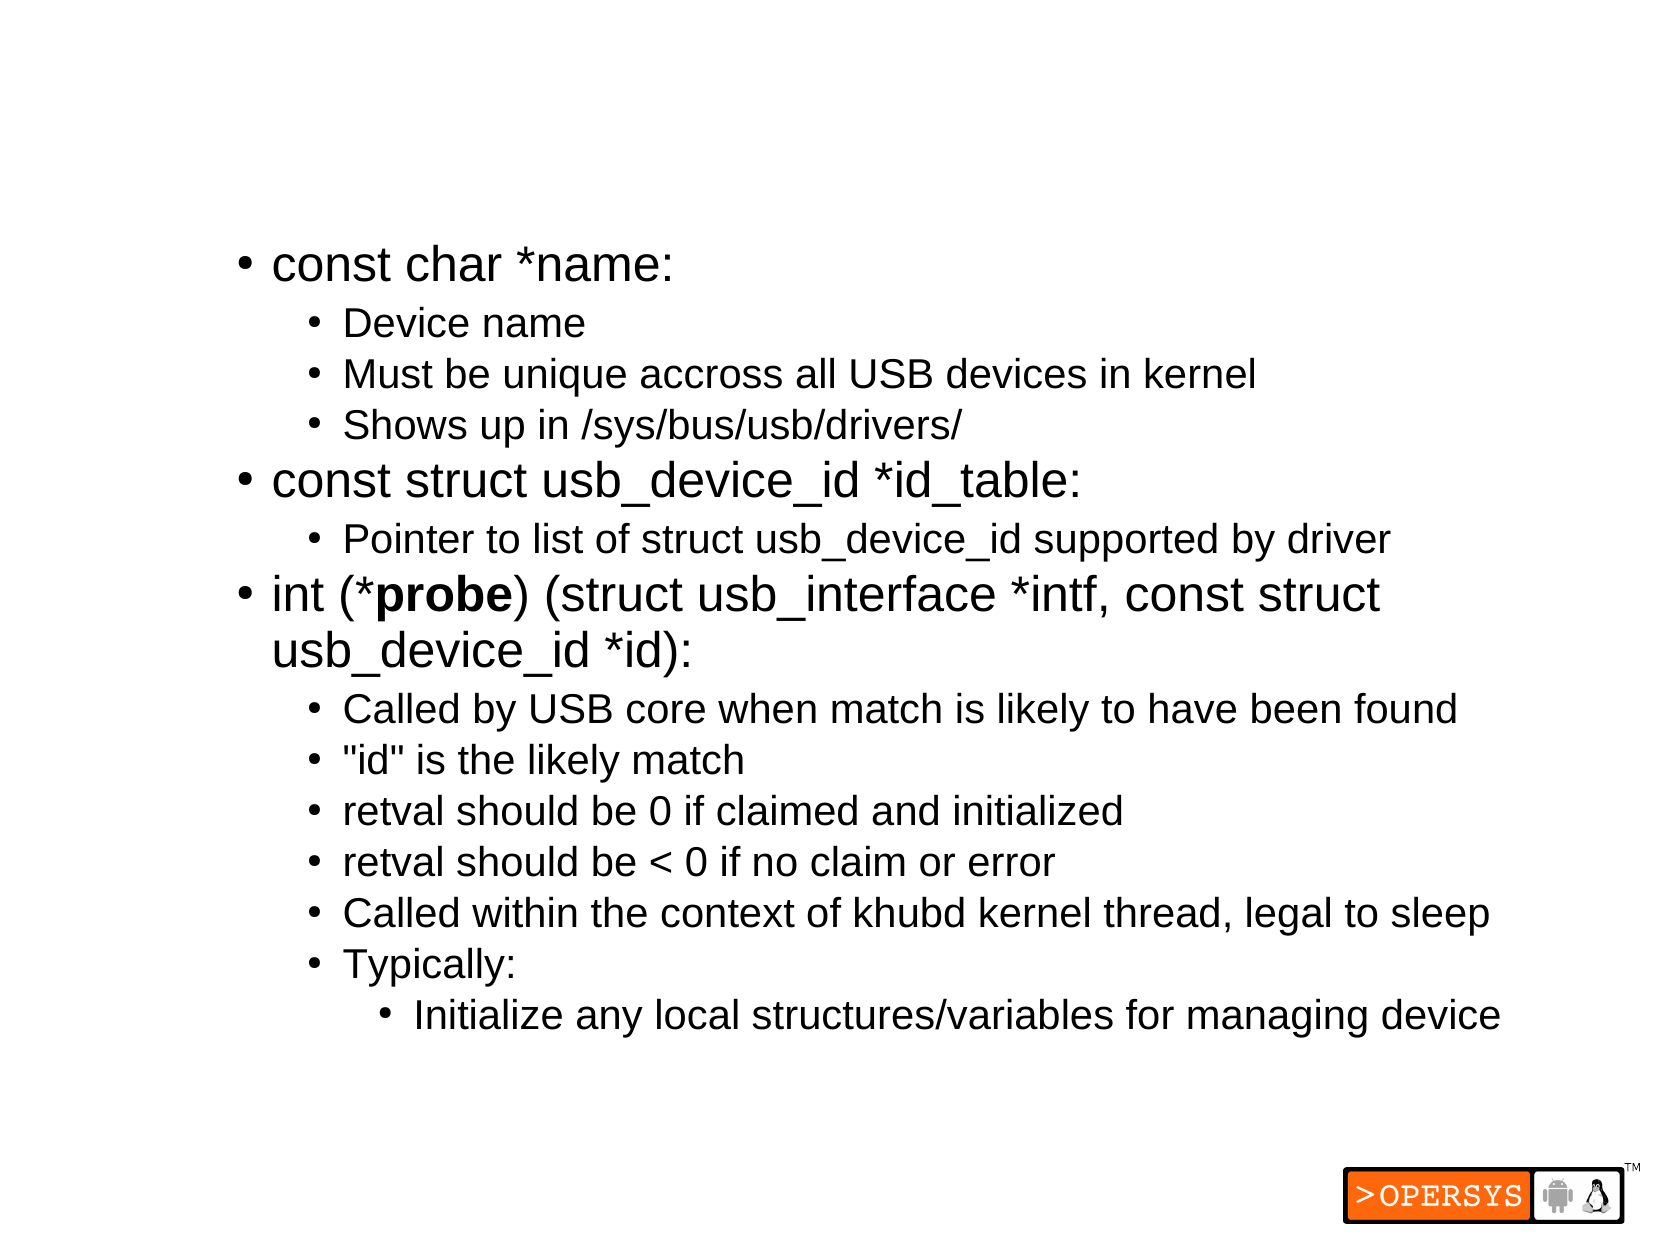

# const char *name:
Device name
Must be unique accross all USB devices in kernel
Shows up in /sys/bus/usb/drivers/
const struct usb_device_id *id_table:
Pointer to list of struct usb_device_id supported by driver
int (*probe) (struct usb_interface *intf, const struct usb_device_id *id):
Called by USB core when match is likely to have been found
"id" is the likely match
retval should be 0 if claimed and initialized
retval should be < 0 if no claim or error
Called within the context of khubd kernel thread, legal to sleep
Typically:
Initialize any local structures/variables for managing device